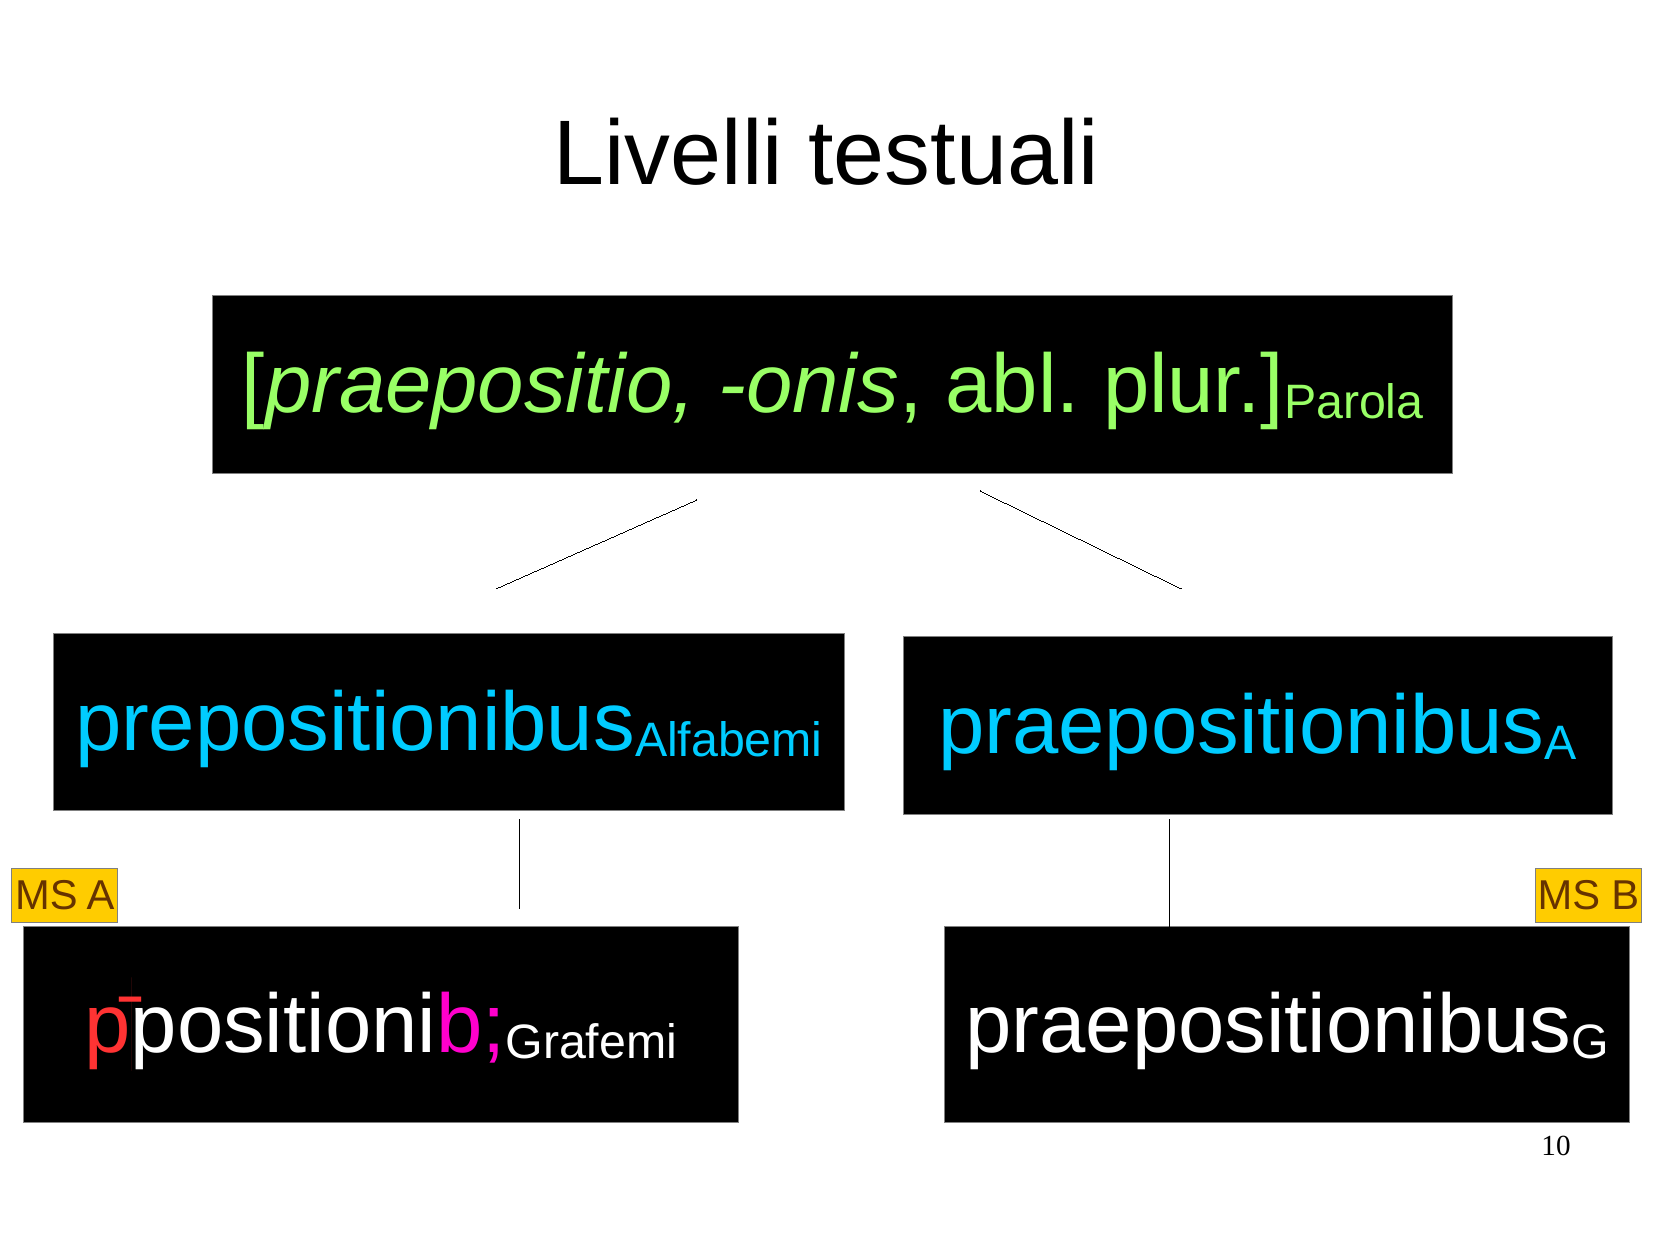

# Livelli testuali
[praepositio, -onis, abl. plur.]Parola
prepositionibusAlfabemi
praepositionibusA
MS A
MS A
MS A
MS A
MS A
MS A
MS A
MS A
MS A
MS B
p̄positionib;Grafemi
praepositionibusG
10